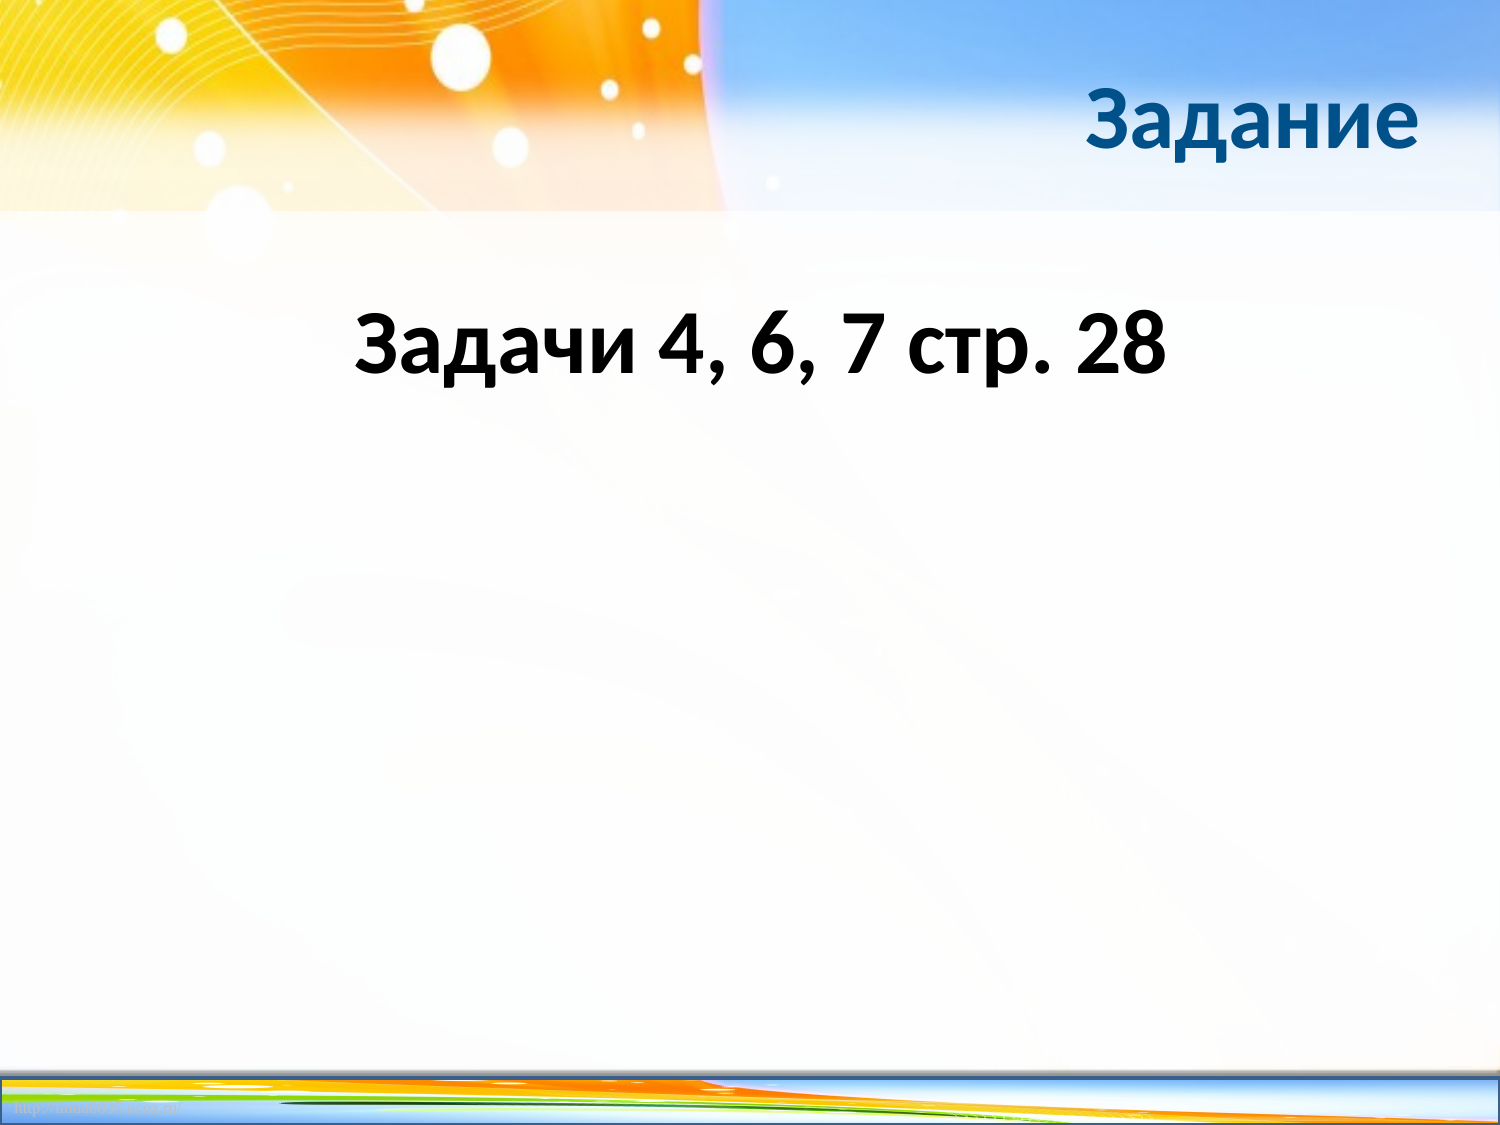

# Задание
Задачи 4, 6, 7 стр. 28